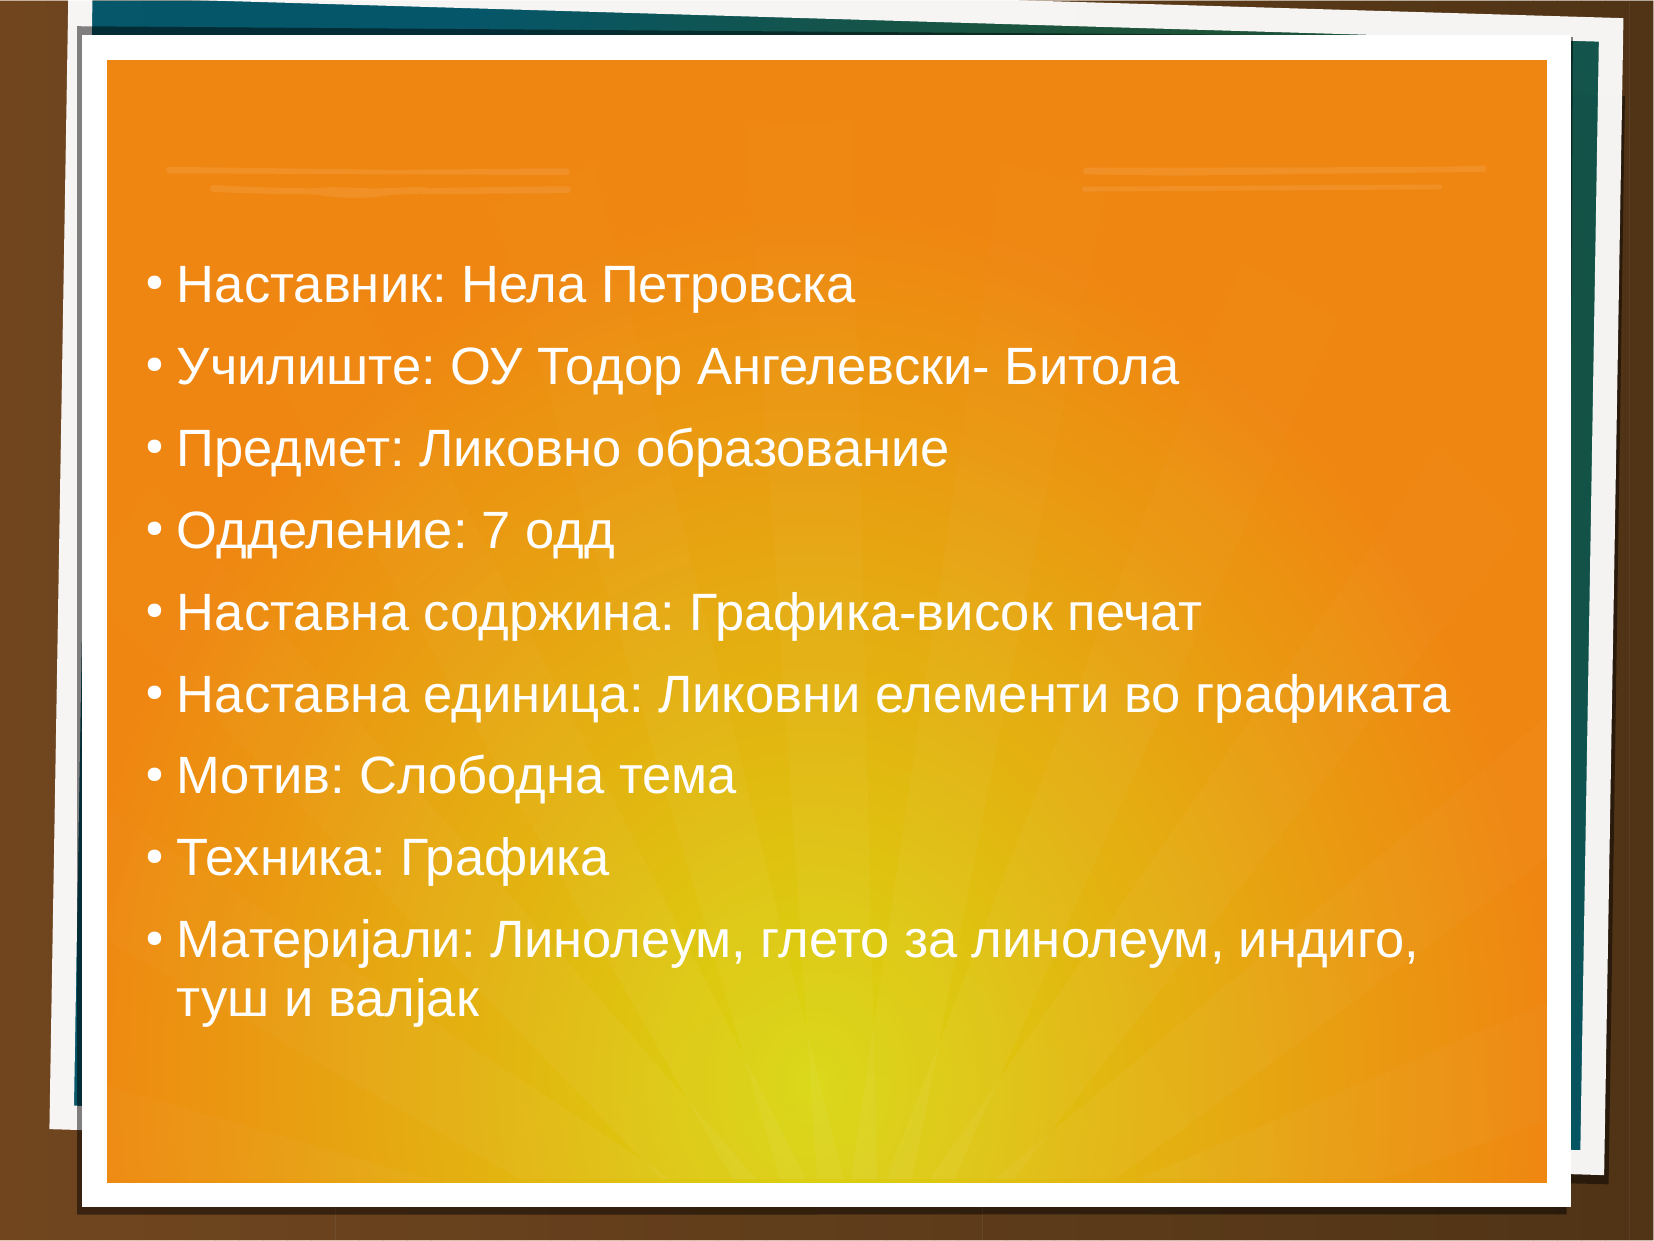

# Наставник: Нела Петровска
Училиште: ОУ Тодор Ангелевски- Битола
Предмет: Ликовно образование
Одделение: 7 одд
Наставна содржина: Графика-висок печат
Наставна единица: Ликовни елементи во графиката
Мотив: Слободна тема
Техника: Графика
Материјали: Линолеум, глето за линолеум, индиго, туш и валјак